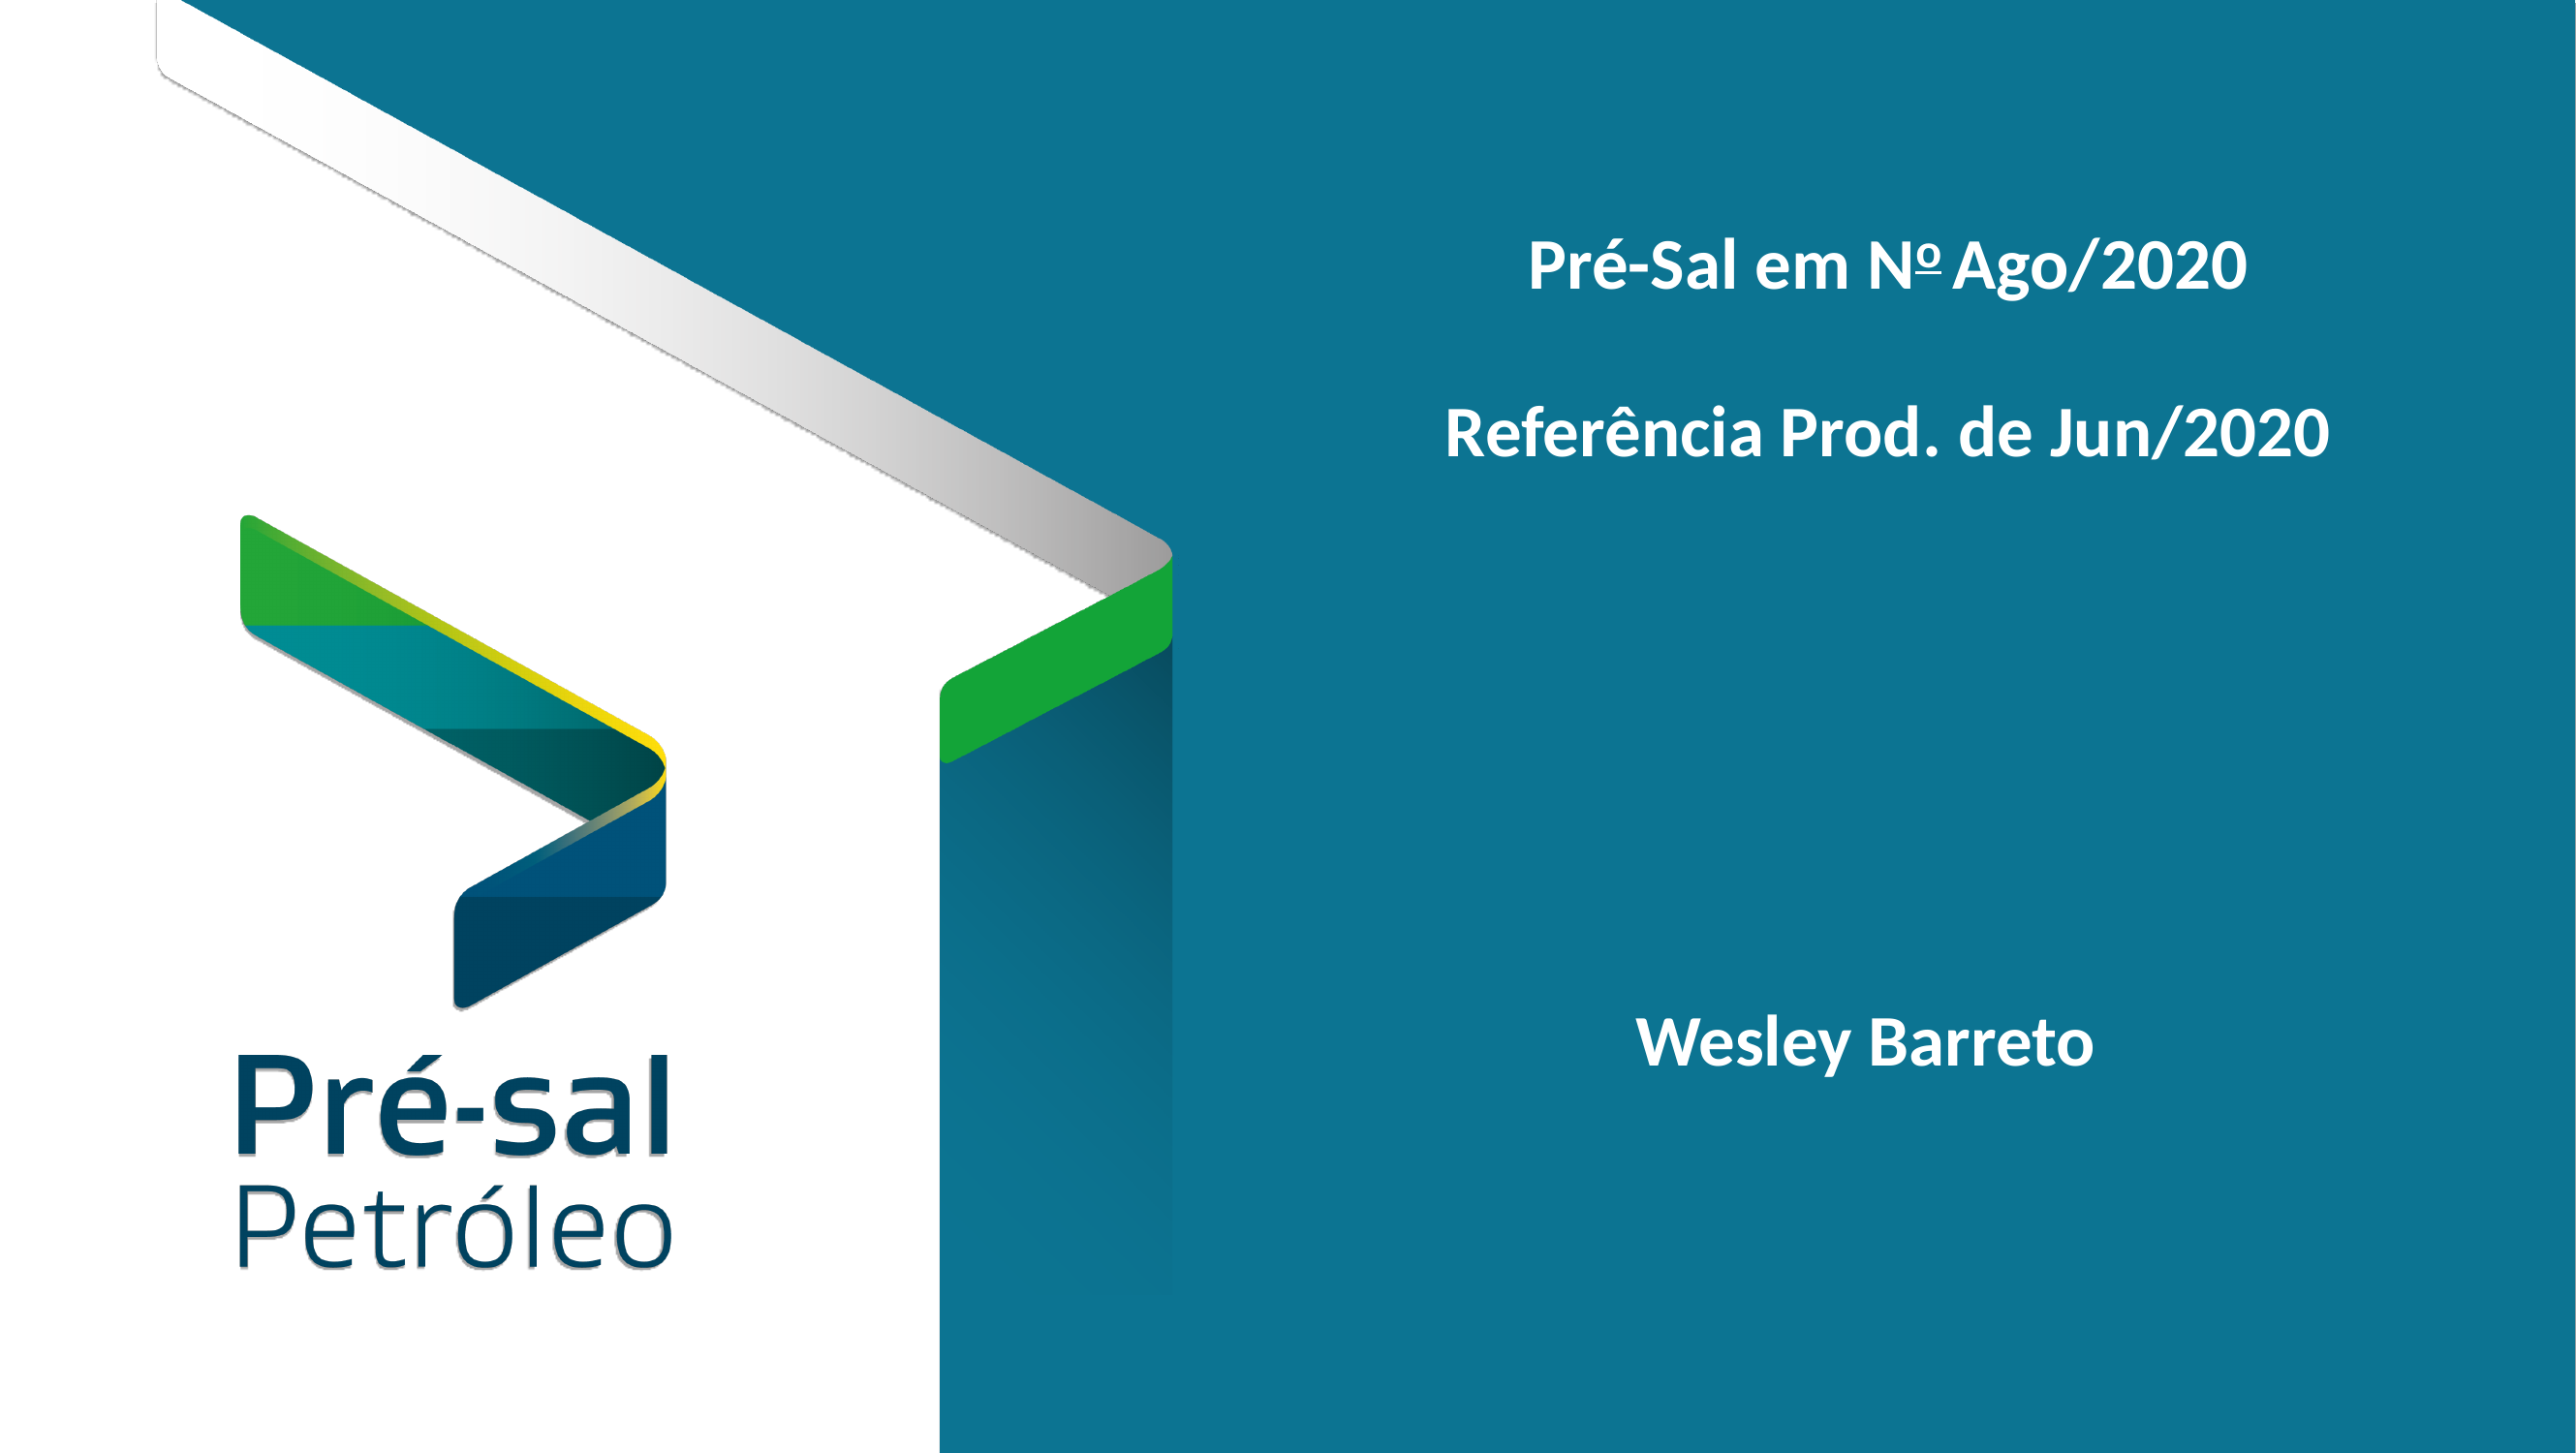

Pré-Sal em No Ago/2020
Referência Prod. de Jun/2020
Wesley Barreto